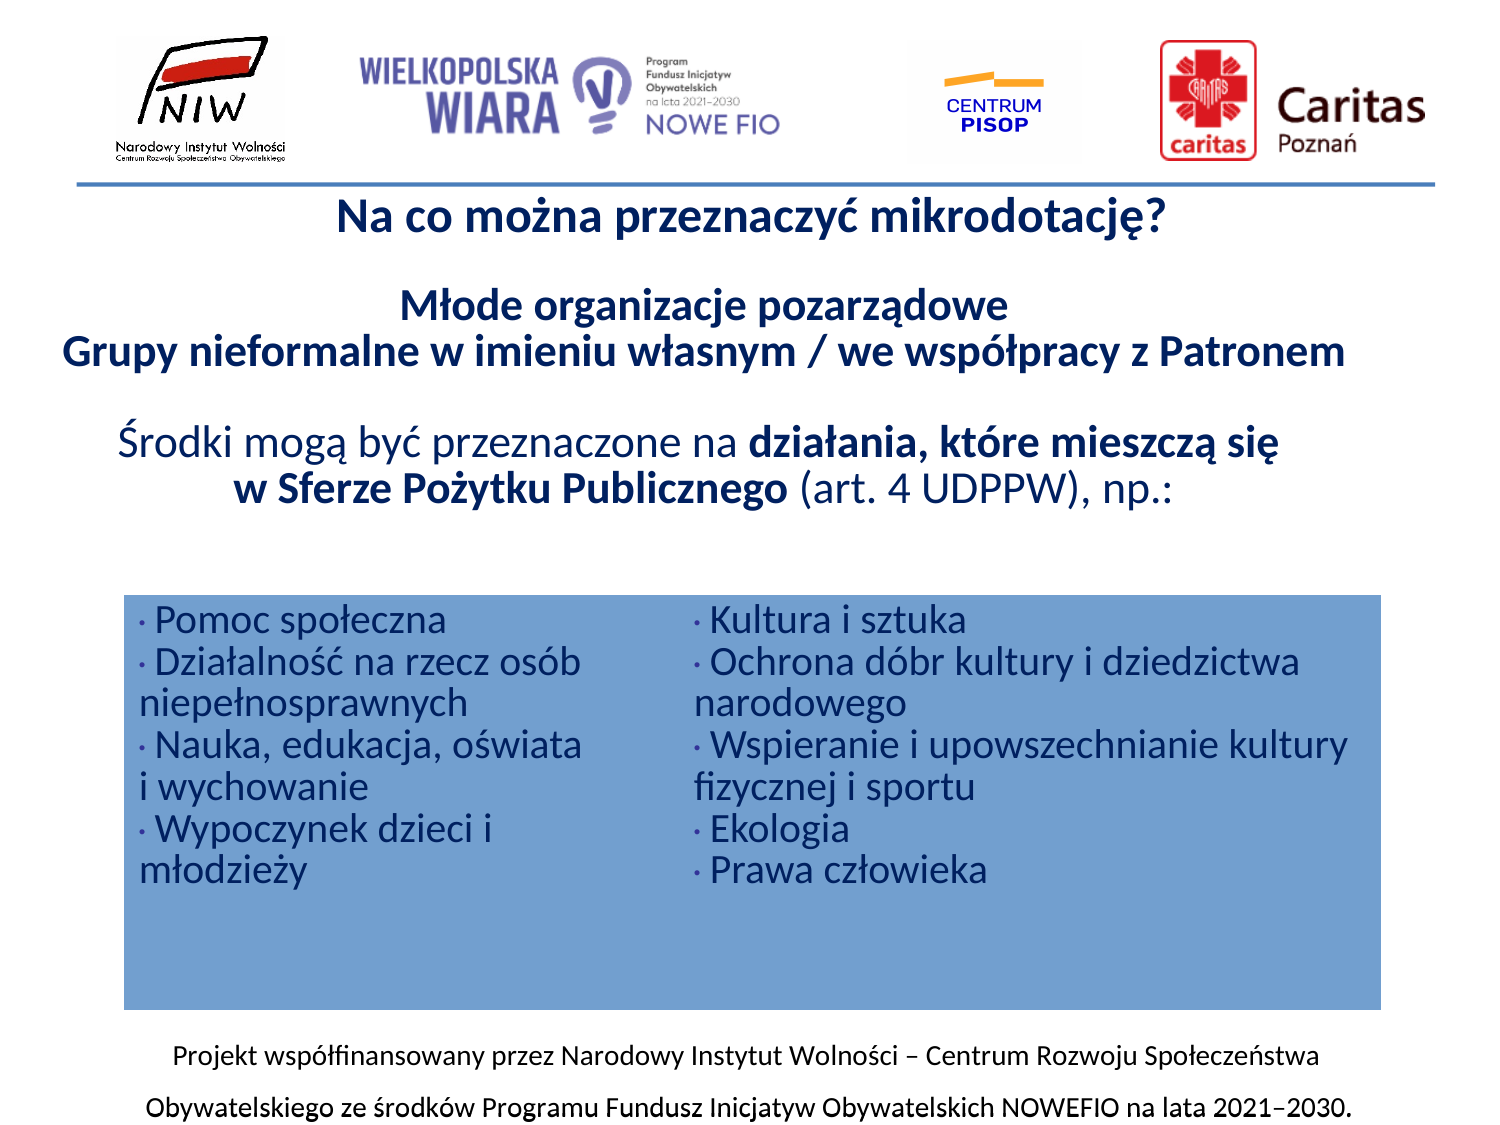

Na co można przeznaczyć mikrodotację?
Młode organizacje pozarządowe
Grupy nieformalne w imieniu własnym / we współpracy z Patronem
Środki mogą być przeznaczone na działania, które mieszczą się
w Sferze Pożytku Publicznego (art. 4 UDPPW), np.:
| Pomoc społeczna Działalność na rzecz osób niepełnosprawnych Nauka, edukacja, oświata i wychowanie Wypoczynek dzieci i młodzieży | Kultura i sztuka Ochrona dóbr kultury i dziedzictwa narodowego Wspieranie i upowszechnianie kultury fizycznej i sportu Ekologia Prawa człowieka |
| --- | --- |